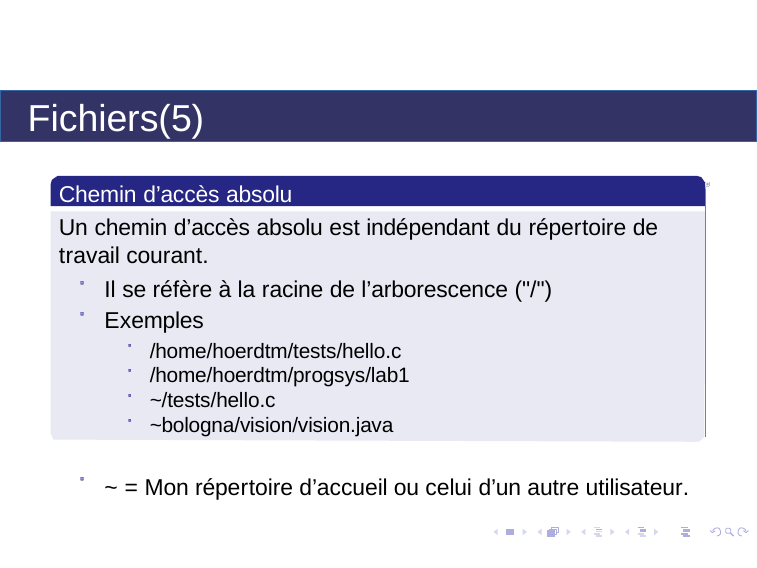

Fichiers(5)
Chemin d’accès absolu
Un chemin d’accès absolu est indépendant du répertoire de travail courant.
Il se réfère à la racine de l’arborescence ("/") Exemples
/home/hoerdtm/tests/hello.c
/home/hoerdtm/progsys/lab1
~/tests/hello.c
~bologna/vision/vision.java
~ = Mon répertoire d’accueil ou celui d’un autre utilisateur.
mickael.hoerdt@hesge.ch
Systèmes d’exploitation : premiers pas